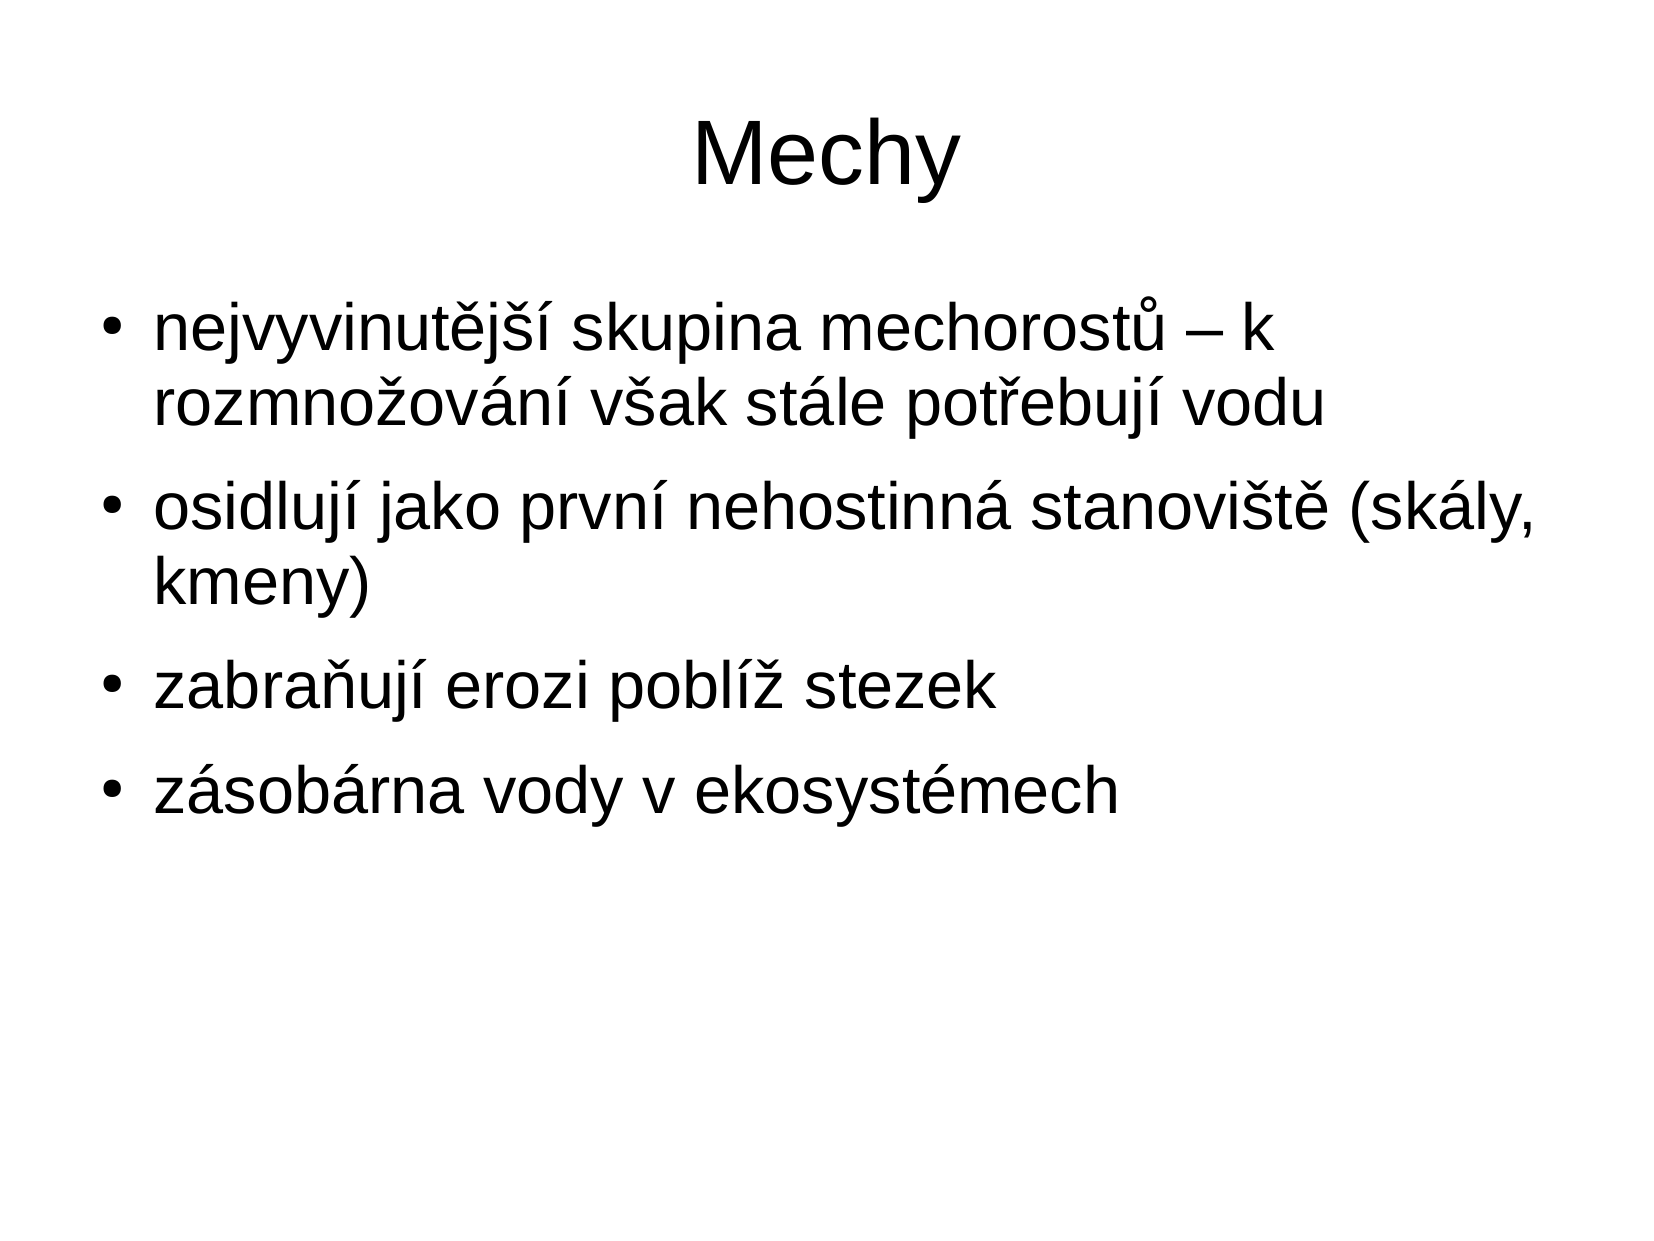

# Mechy
nejvyvinutější skupina mechorostů – k rozmnožování však stále potřebují vodu
osidlují jako první nehostinná stanoviště (skály, kmeny)
zabraňují erozi poblíž stezek
zásobárna vody v ekosystémech